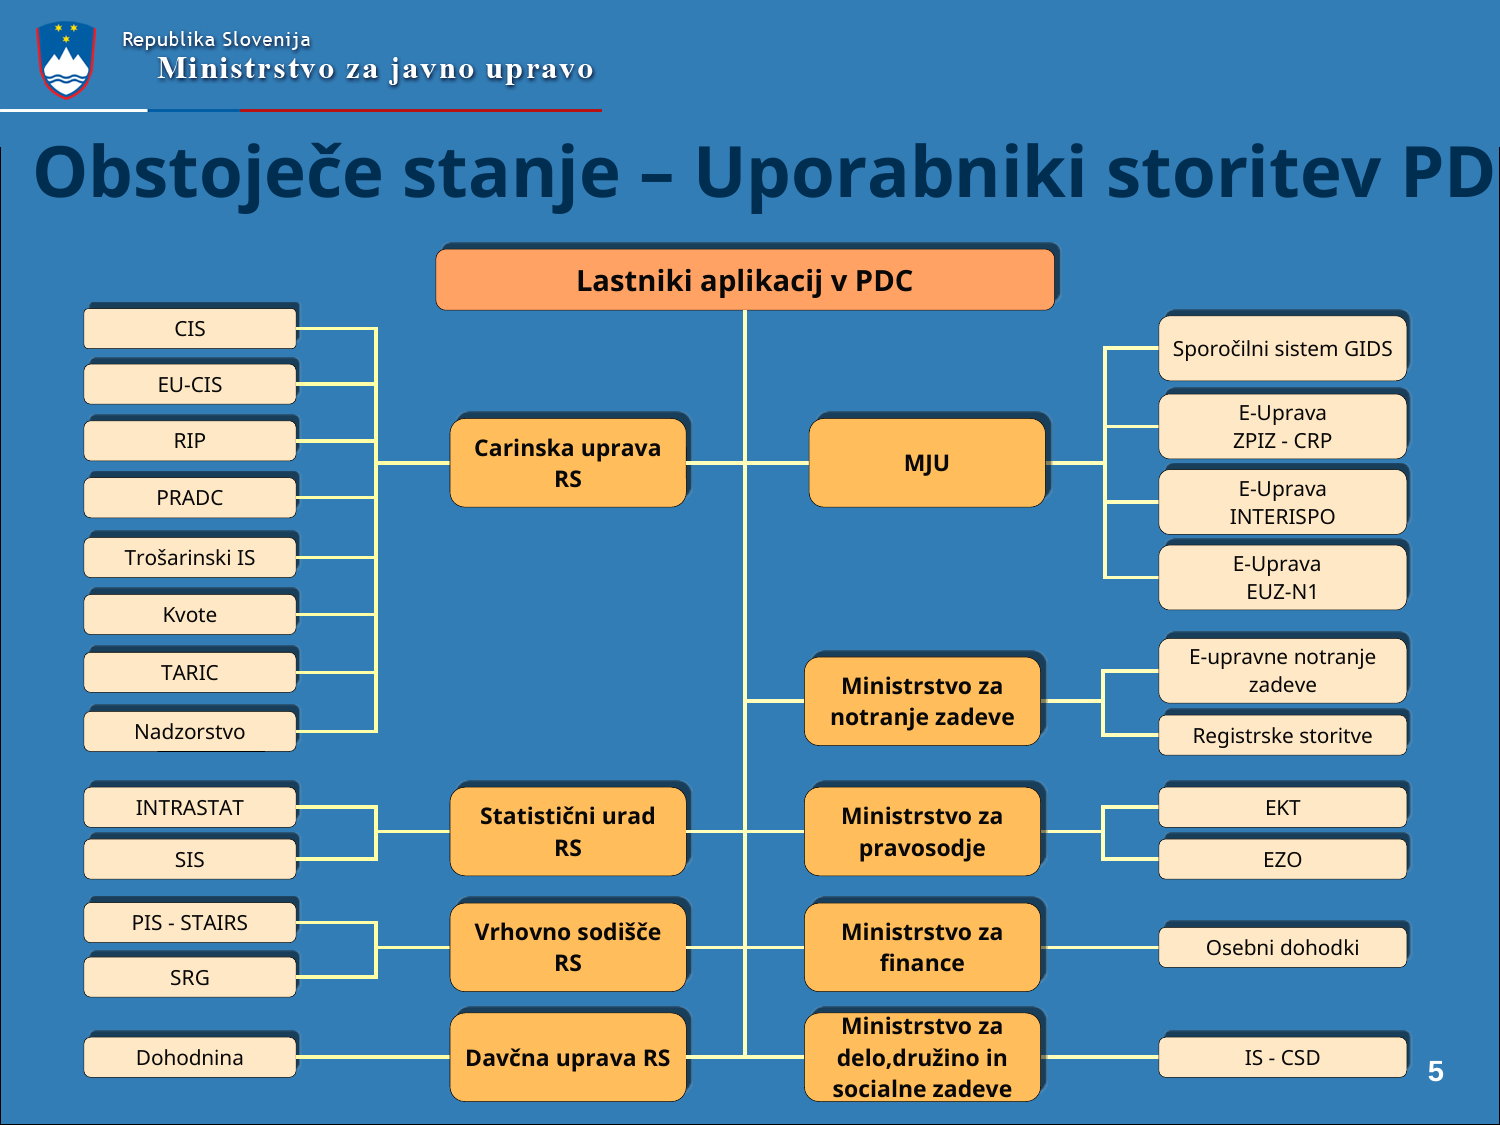

# Obstoječe stanje – Uporabniki storitev PDC
Lastniki aplikacij v PDC
CIS
Sporočilni sistem GIDS
EU-CIS
E-Uprava
ZPIZ - CRP
Carinska uprava RS
MJU
RIP
E-Uprava
INTERISPO
PRADC
Trošarinski IS
E-Uprava
EUZ-N1
Kvote
E-upravne notranje zadeve
TARIC
Ministrstvo za notranje zadeve
Nadzorstvo
Registrske storitve
INTRASTAT
Statistični urad RS
Ministrstvo za pravosodje
EKT
SIS
EZO
PIS - STAIRS
Vrhovno sodišče RS
Ministrstvo za finance
Osebni dohodki
SRG
Davčna uprava RS
Ministrstvo za delo,družino in socialne zadeve
Dohodnina
IS - CSD
5